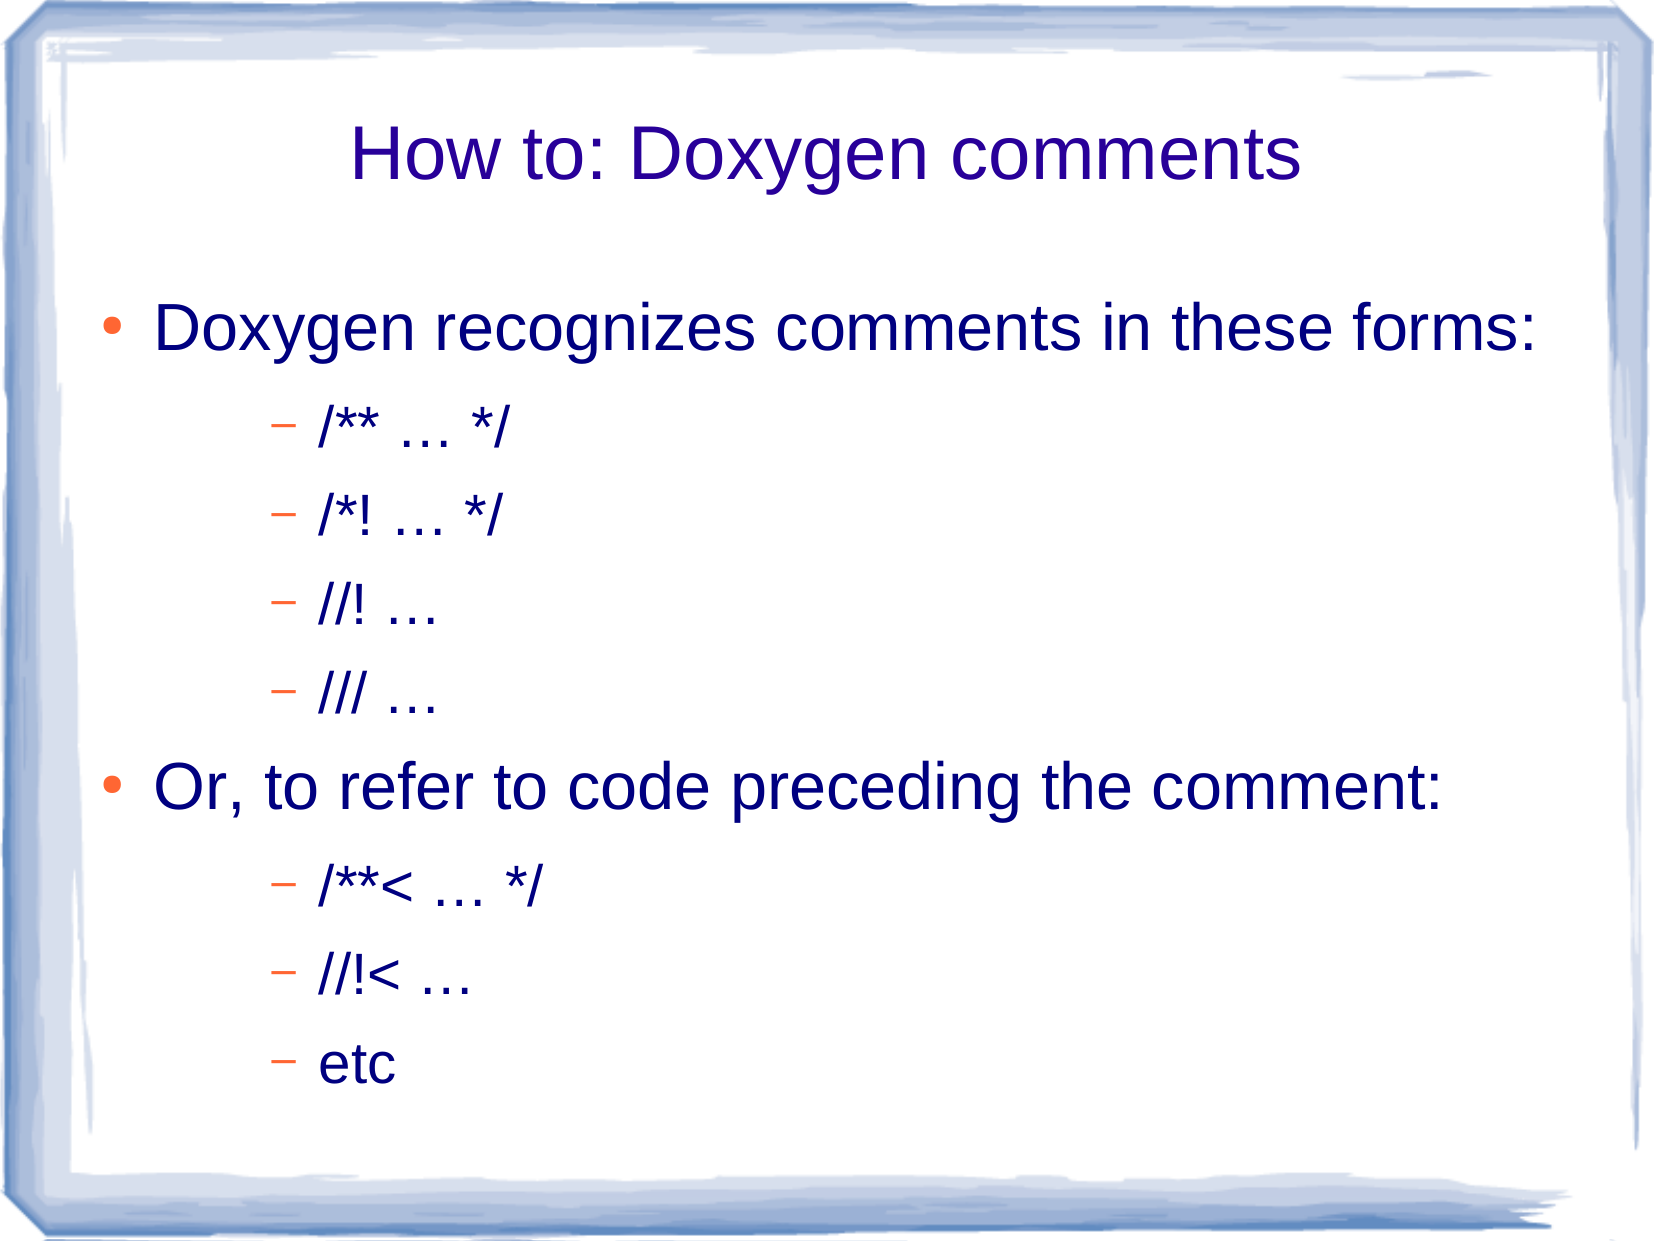

# How to: Doxygen comments
Doxygen recognizes comments in these forms:
/** … */
/*! … */
//! …
/// …
Or, to refer to code preceding the comment:
/**< … */
//!< …
etc